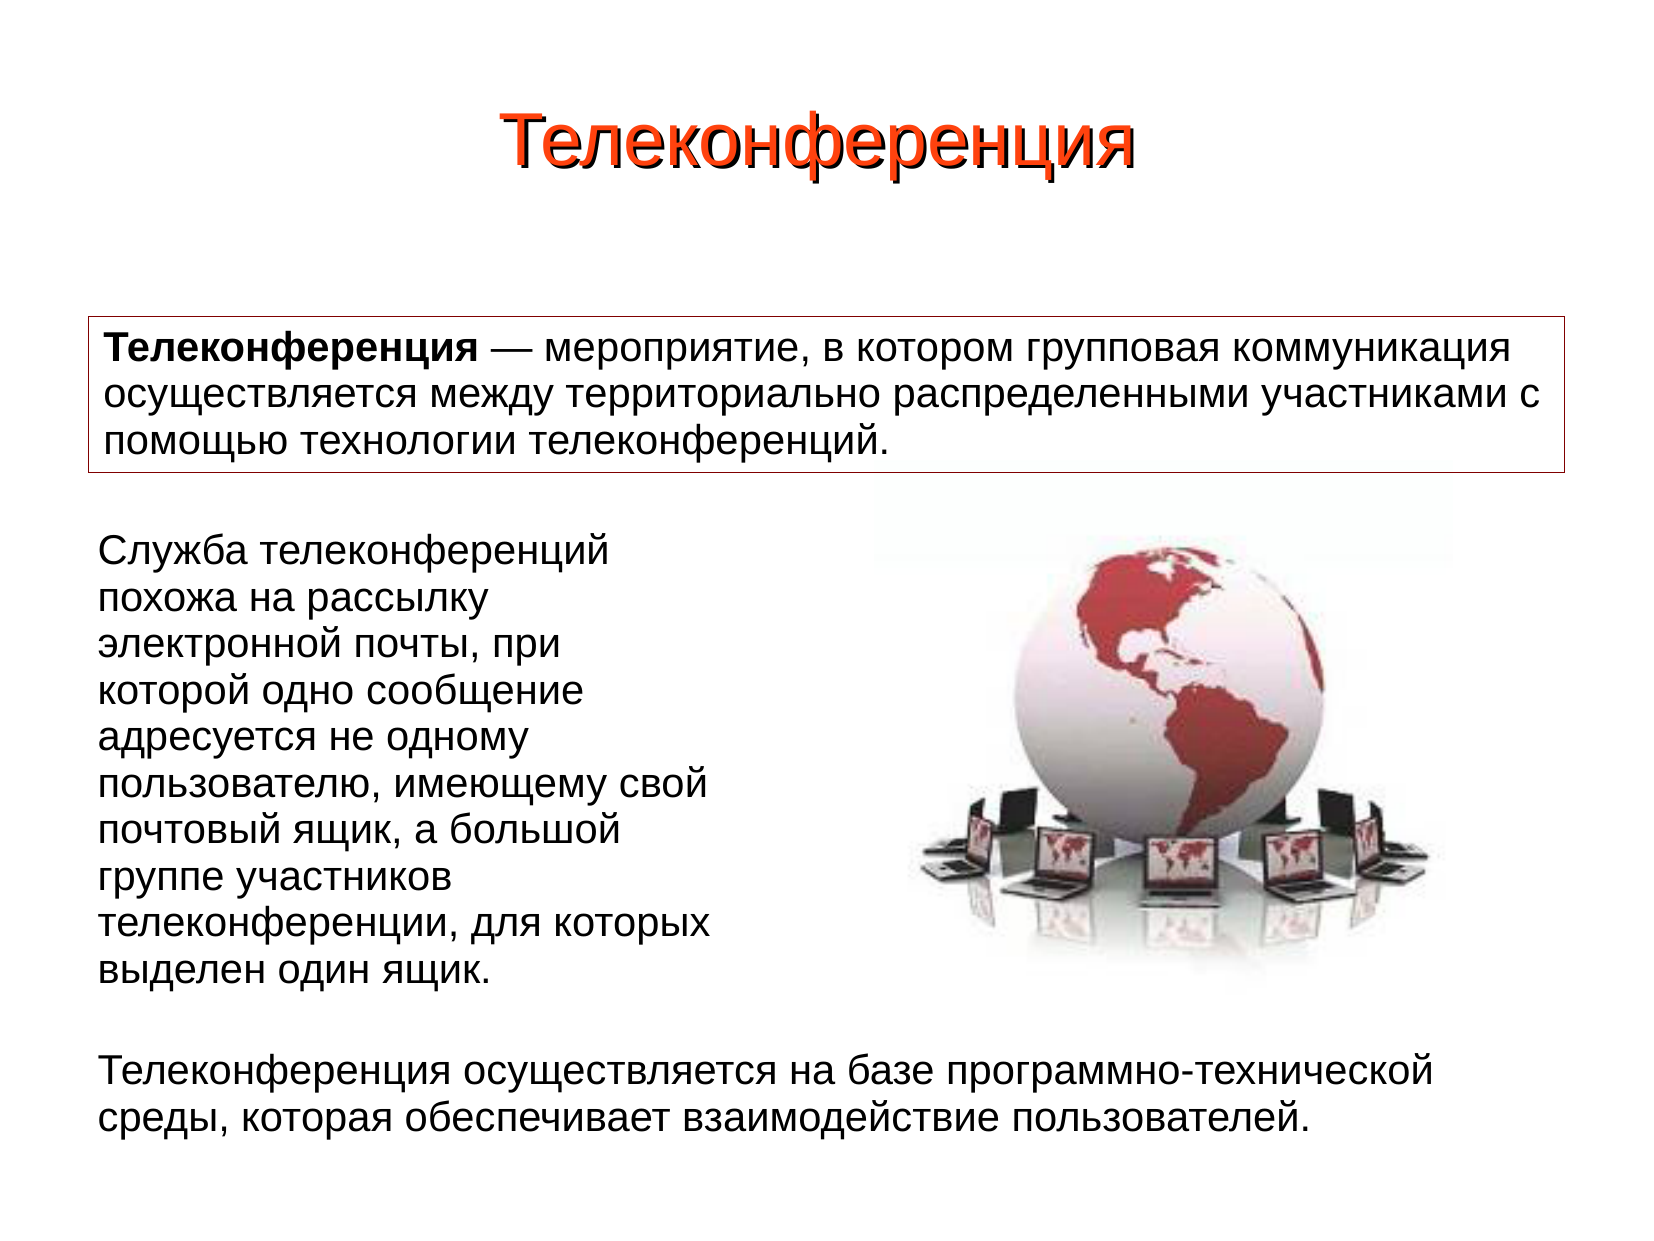

Телеконференция
Телеконференция — мероприятие, в котором групповая коммуникация осуществляется между территориально распределенными участниками с помощью технологии телеконференций.
Служба телеконференций похожа на рассылку электронной почты, при которой одно сообщение
адресуется не одному пользователю, имеющему свой почтовый ящик, а большой группе участников
телеконференции, для которых выделен один ящик.
Телеконференция осуществляется на базе программно-технической среды, которая обеспечивает взаимодействие пользователей.